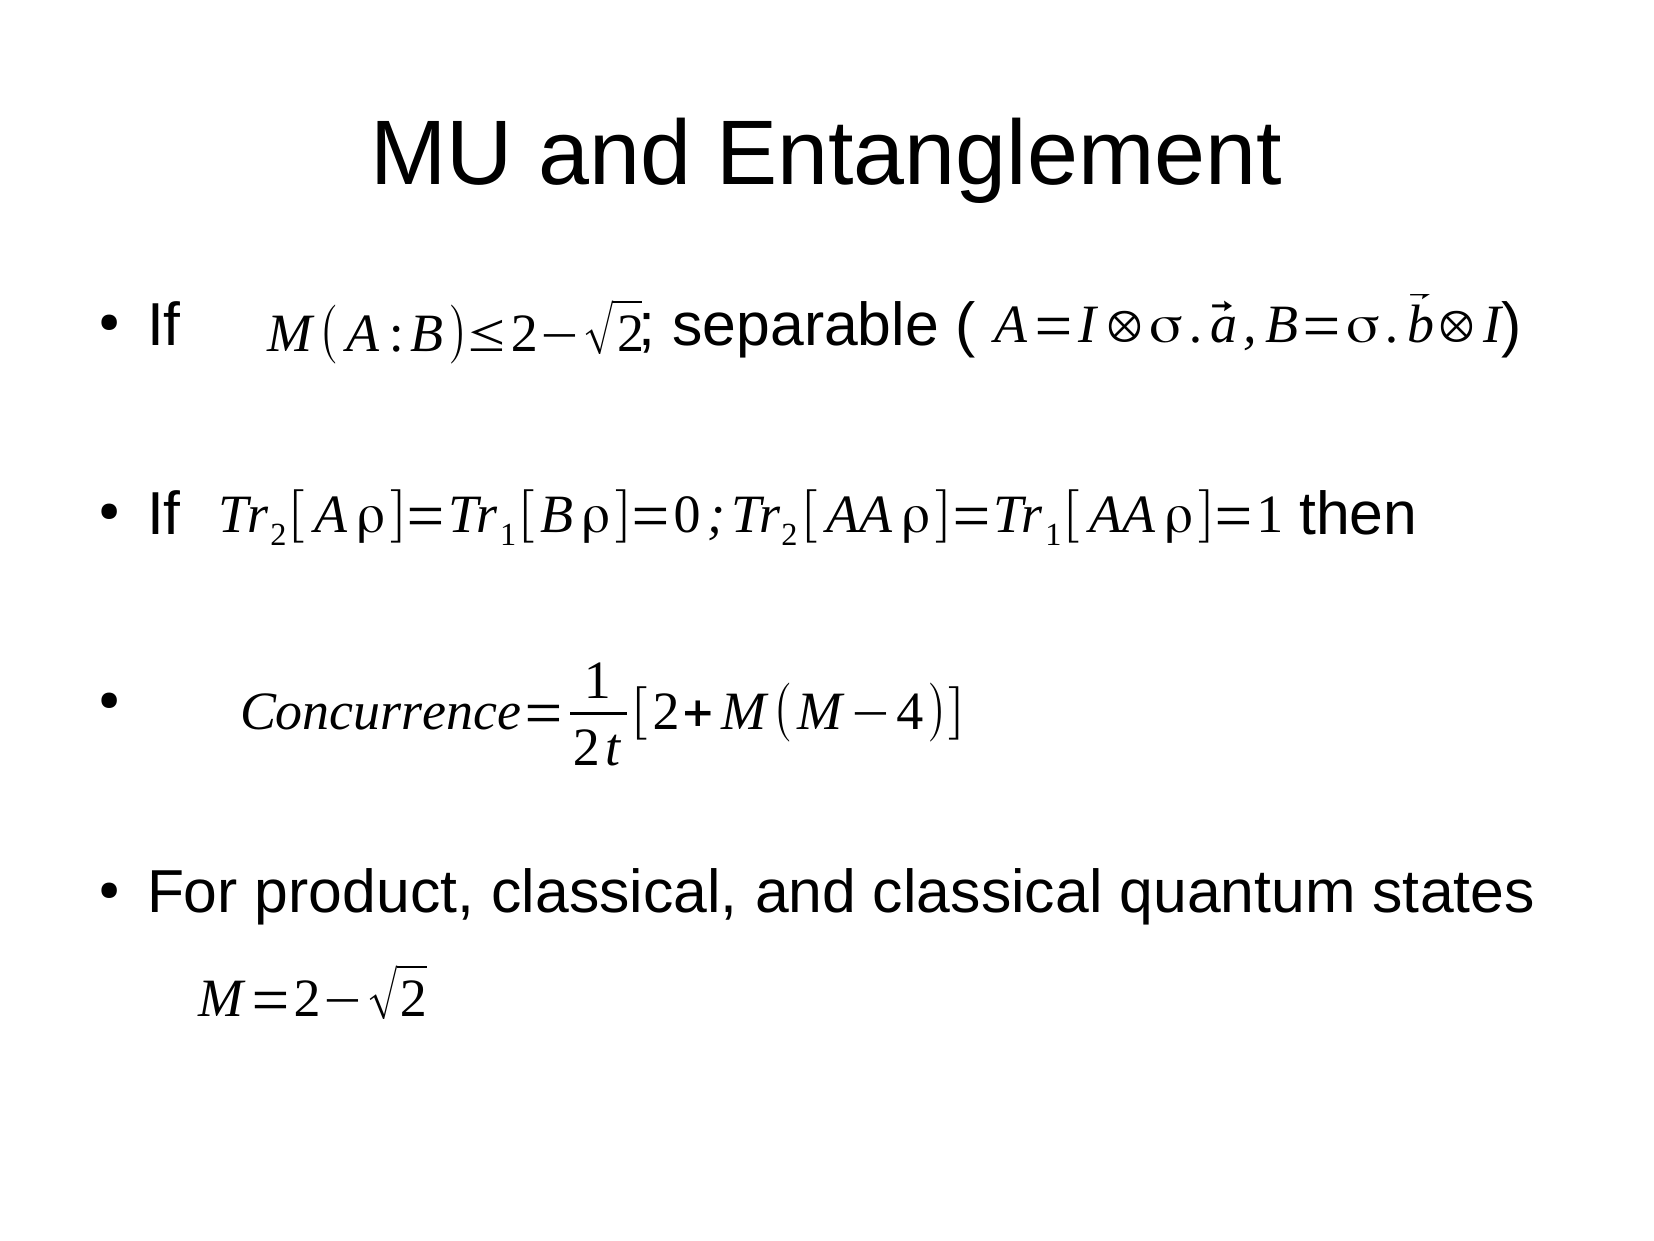

# MU and Entanglement
If ; separable ( )
If then
For product, classical, and classical quantum states